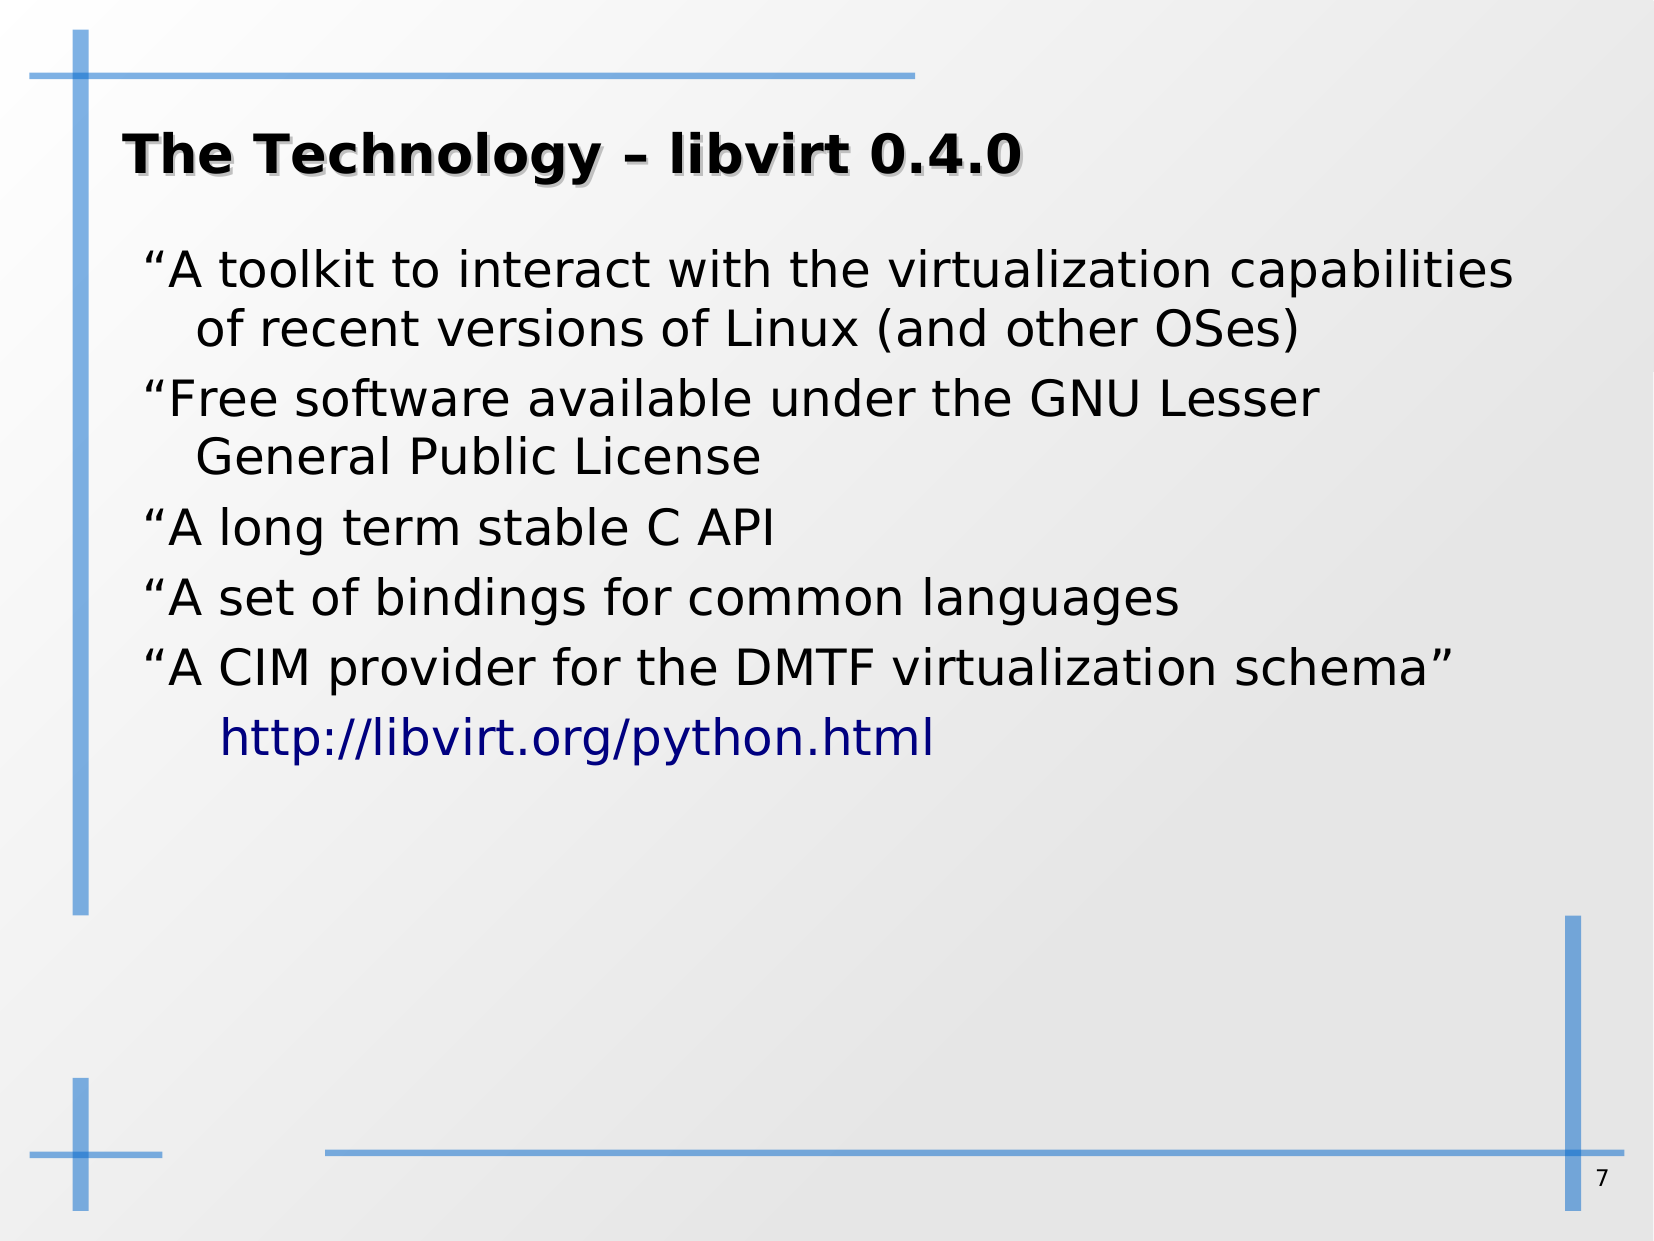

# The Technology – libvirt 0.4.0
“A toolkit to interact with the virtualization capabilities of recent versions of Linux (and other OSes)
“Free software available under the GNU Lesser General Public License
“A long term stable C API
“A set of bindings for common languages
“A CIM provider for the DMTF virtualization schema”
http://libvirt.org/python.html